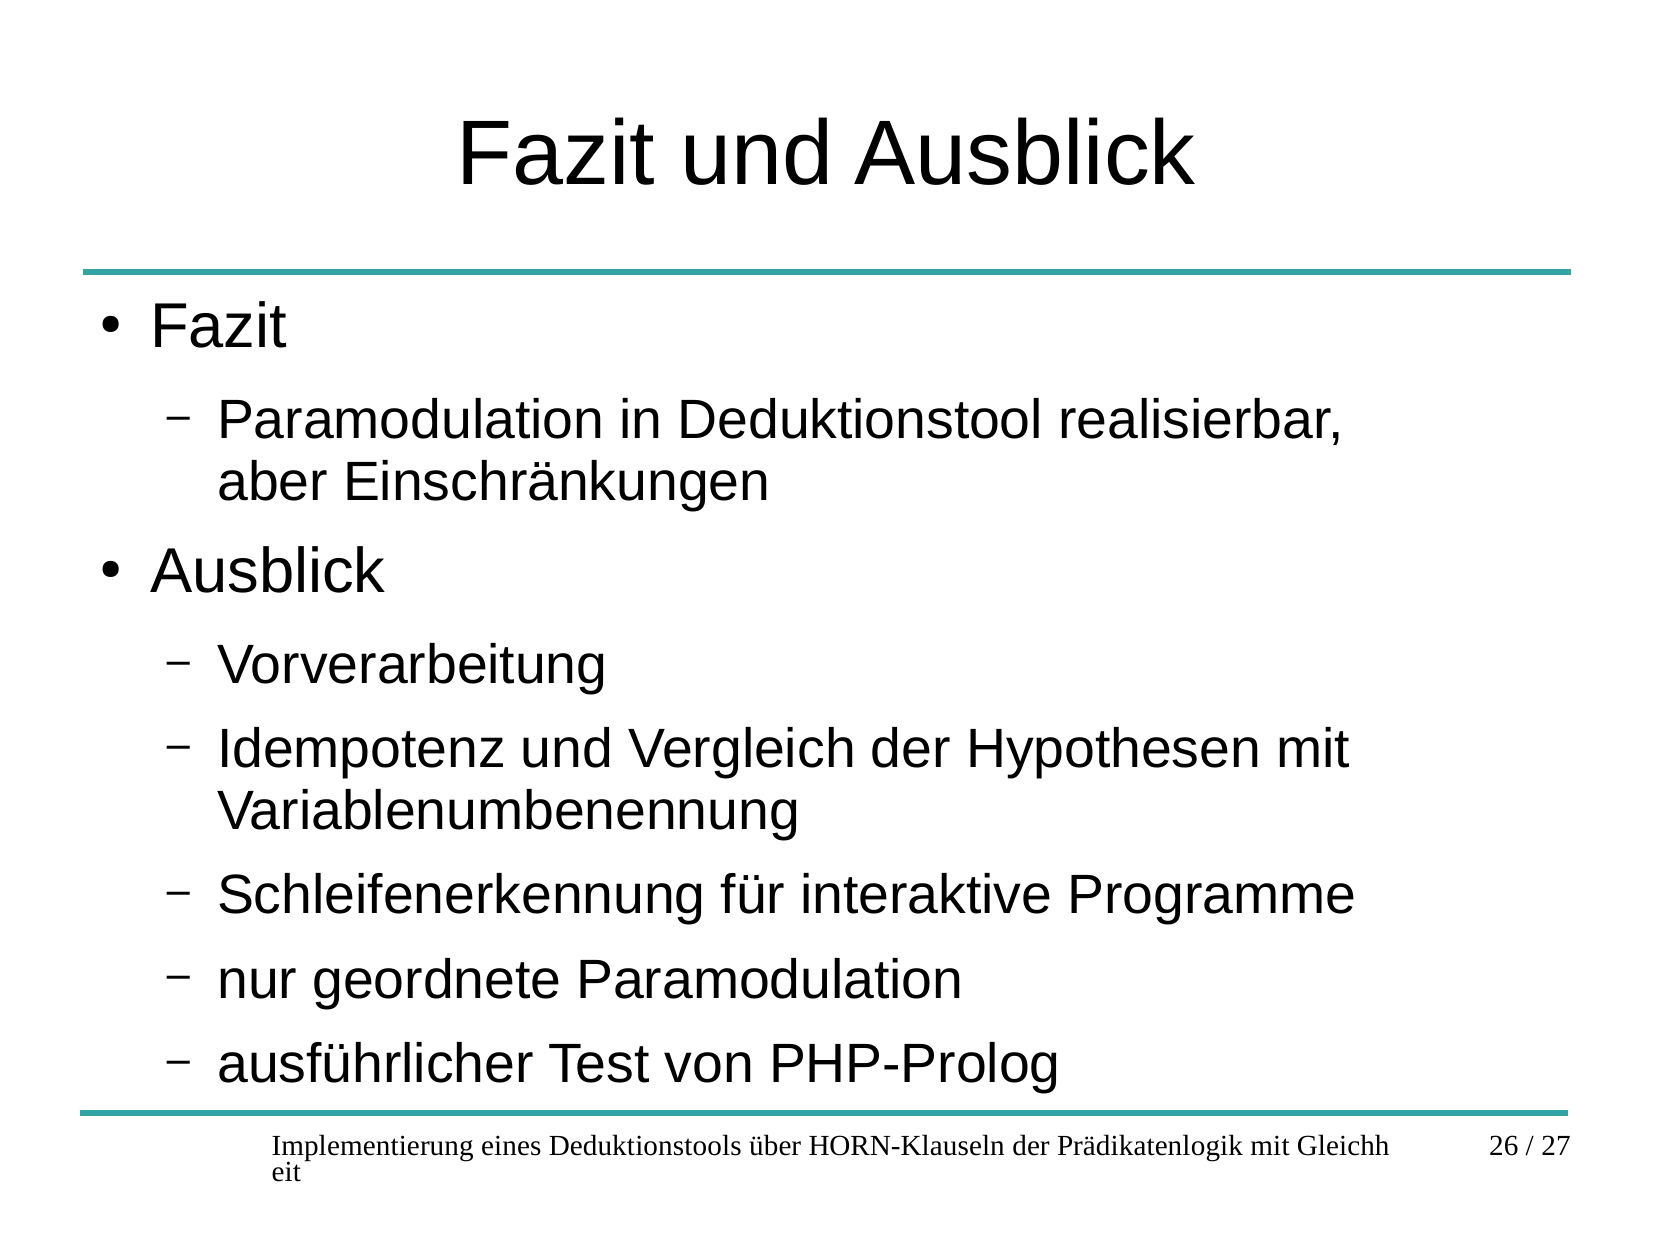

# Fazit und Ausblick
Fazit
Paramodulation in Deduktionstool realisierbar,
aber Einschränkungen
Ausblick
Vorverarbeitung
Idempotenz und Vergleich der Hypothesen mit Variablenumbenennung
Schleifenerkennung für interaktive Programme
nur geordnete Paramodulation
ausführlicher Test von PHP-Prolog
Implementierung eines Deduktionstools über HORN-Klauseln der Prädikatenlogik mit Gleichheit
26